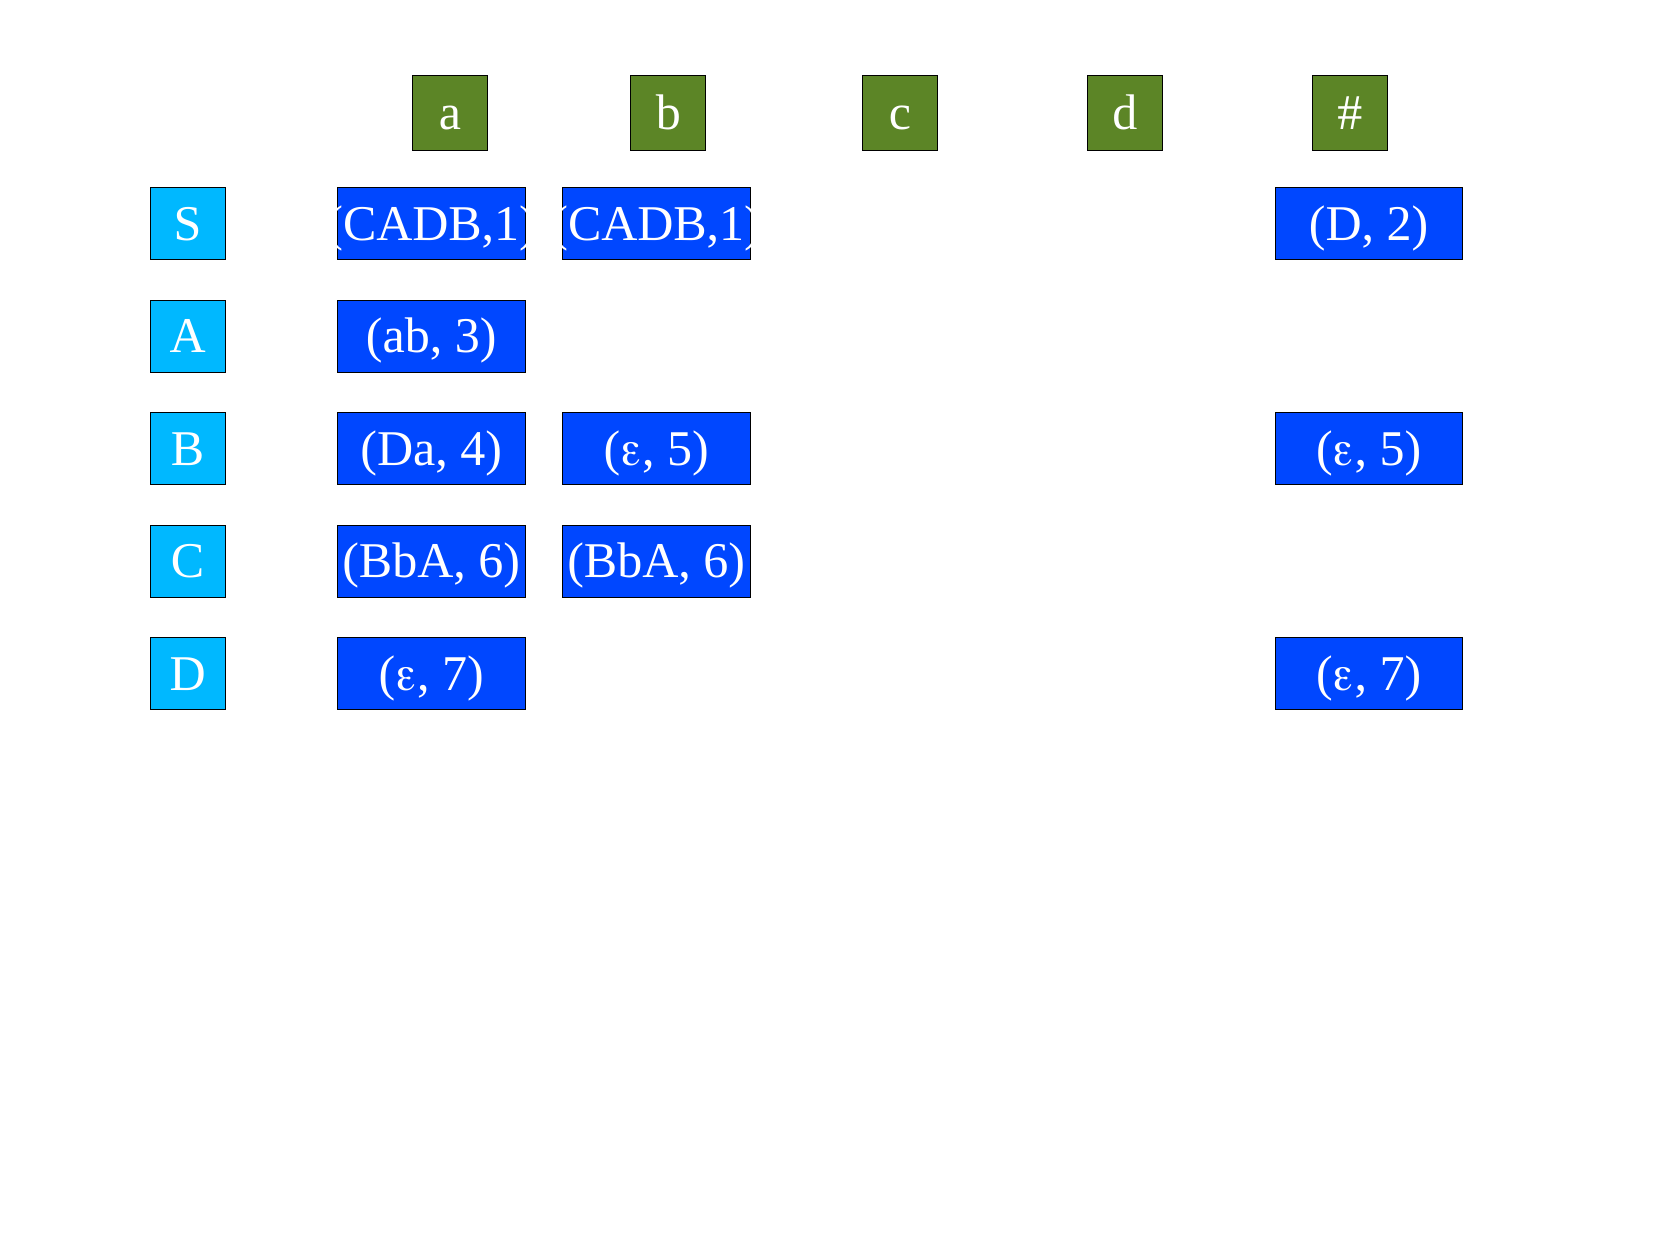

a
b
c
d
#
S
(CADB,1)
(CADB,1)
(e, 2)
(D, 2)
A
(ab, 3)
B
(Da, 4)
(e, 5)
(e, 5)
C
(BbA, 6)
(BbA, 6)
D
(e, 7)
(e, 7)